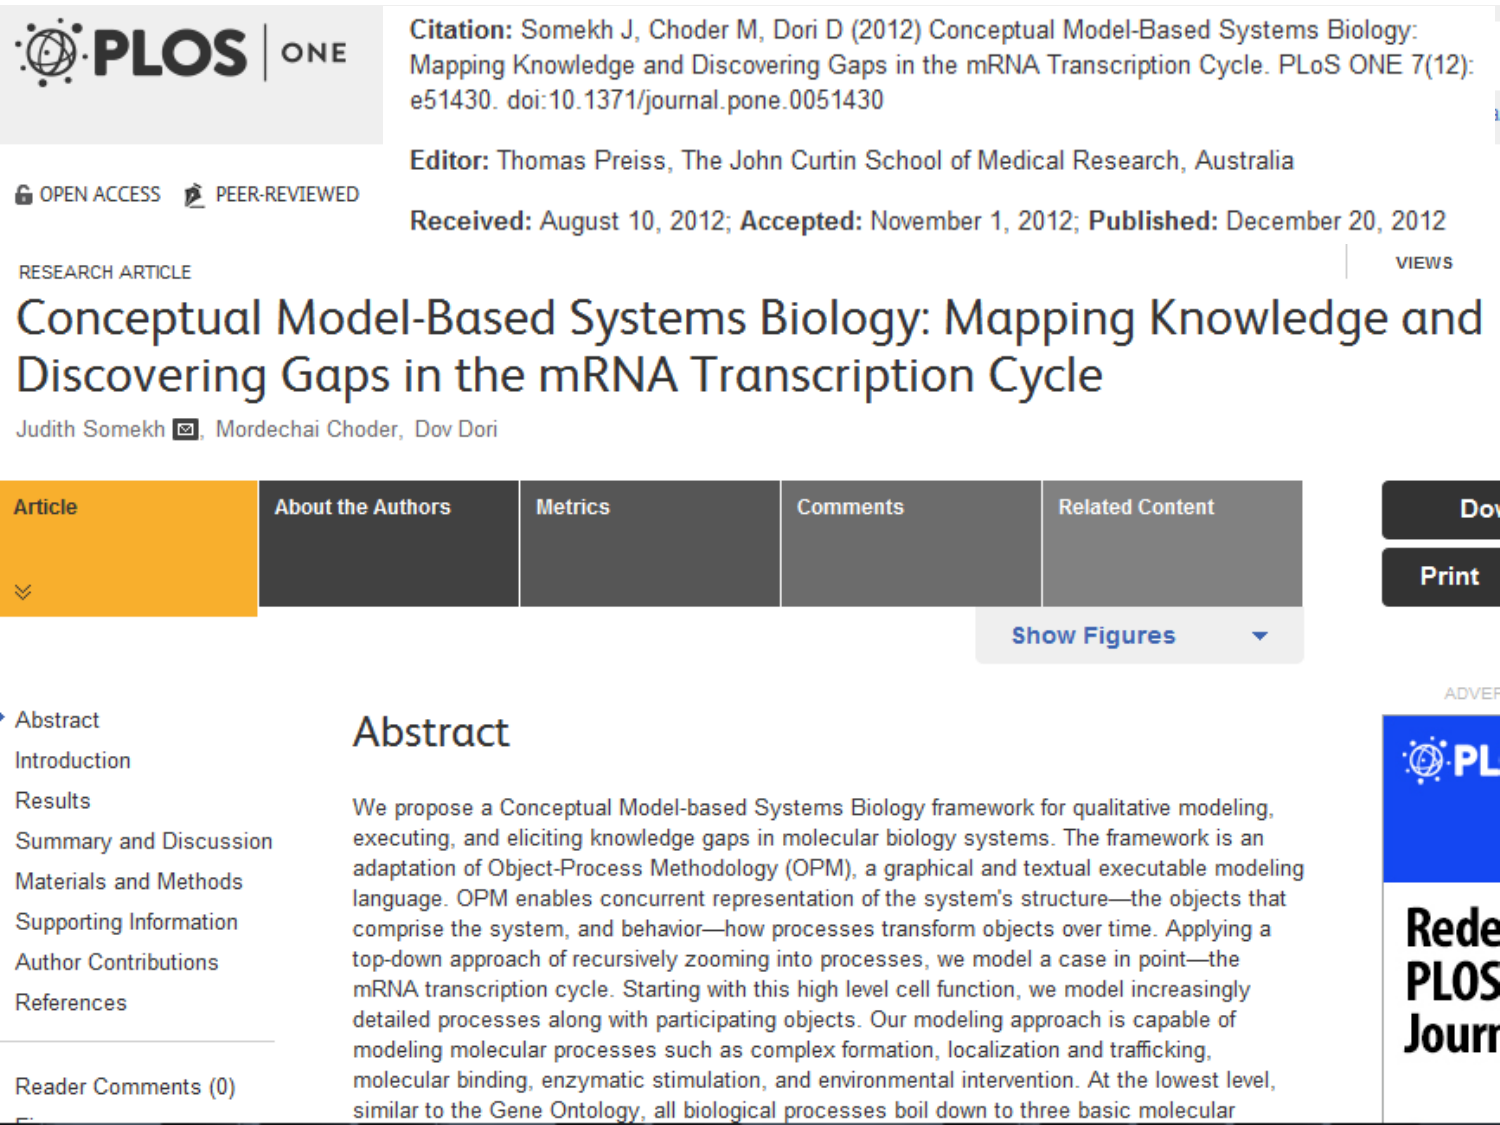

July 2014
Incubating Service Systems Thinking
81